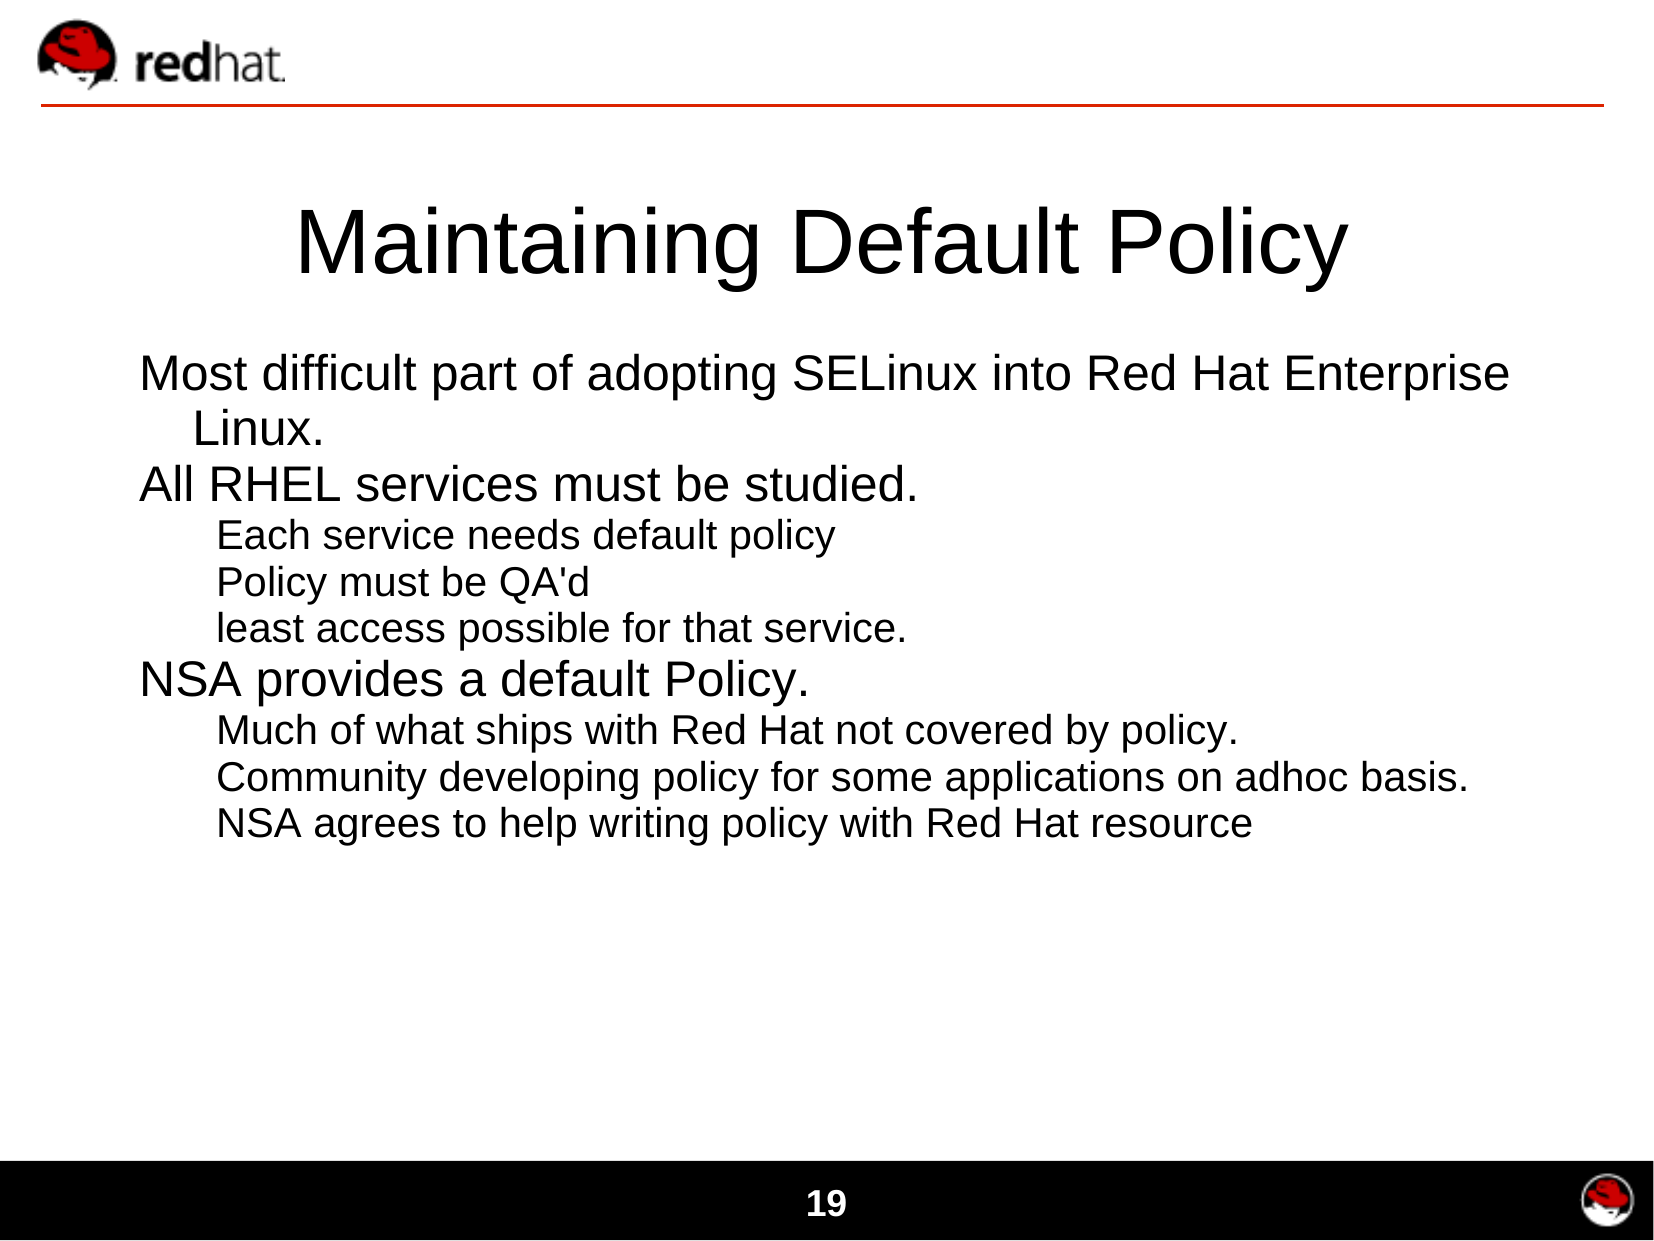

# Maintaining Default Policy
Most difficult part of adopting SELinux into Red Hat Enterprise Linux.
All RHEL services must be studied.
Each service needs default policy
Policy must be QA'd
least access possible for that service.
NSA provides a default Policy.
Much of what ships with Red Hat not covered by policy.
Community developing policy for some applications on adhoc basis.
NSA agrees to help writing policy with Red Hat resource